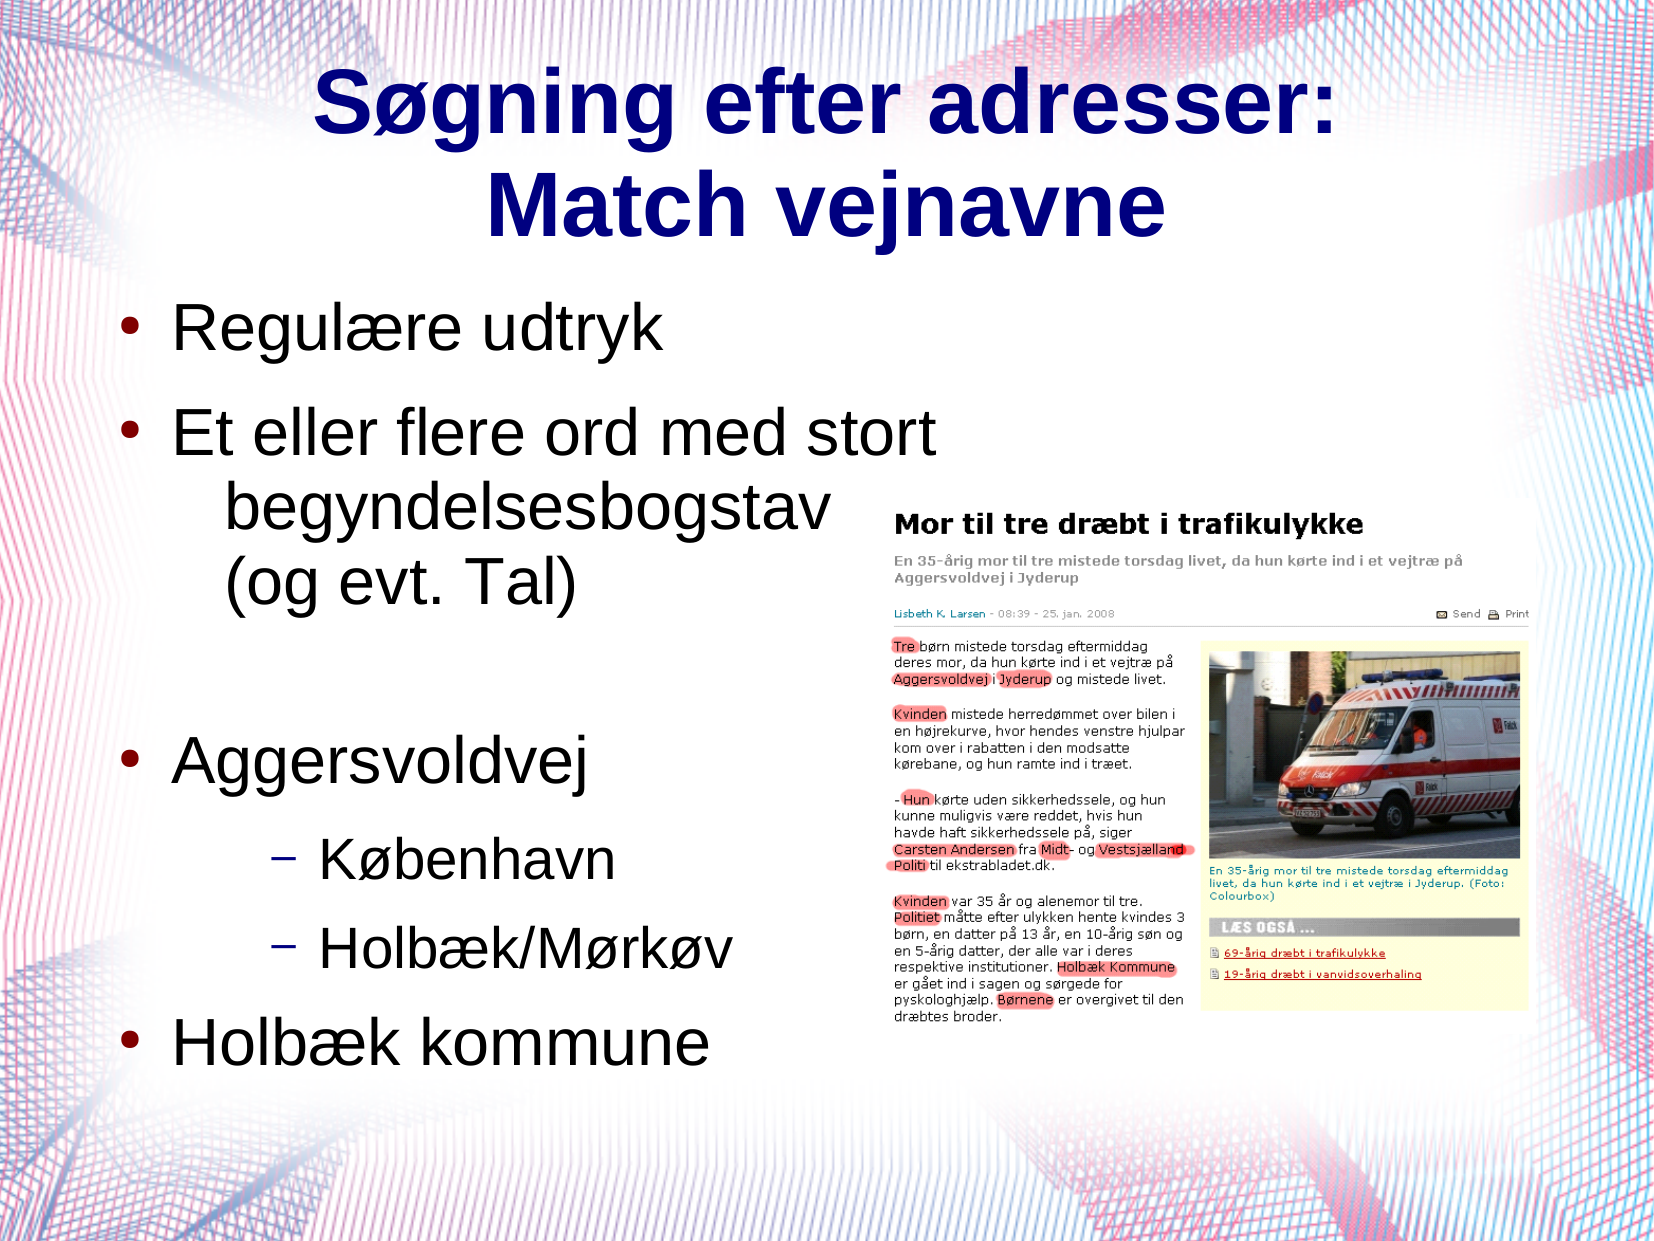

# Søgning efter adresser: Match vejnavne
Regulære udtryk
Et eller flere ord med stort
begyndelsesbogstav
(og evt. Tal)
Aggersvoldvej
København
Holbæk/Mørkøv
Holbæk kommune